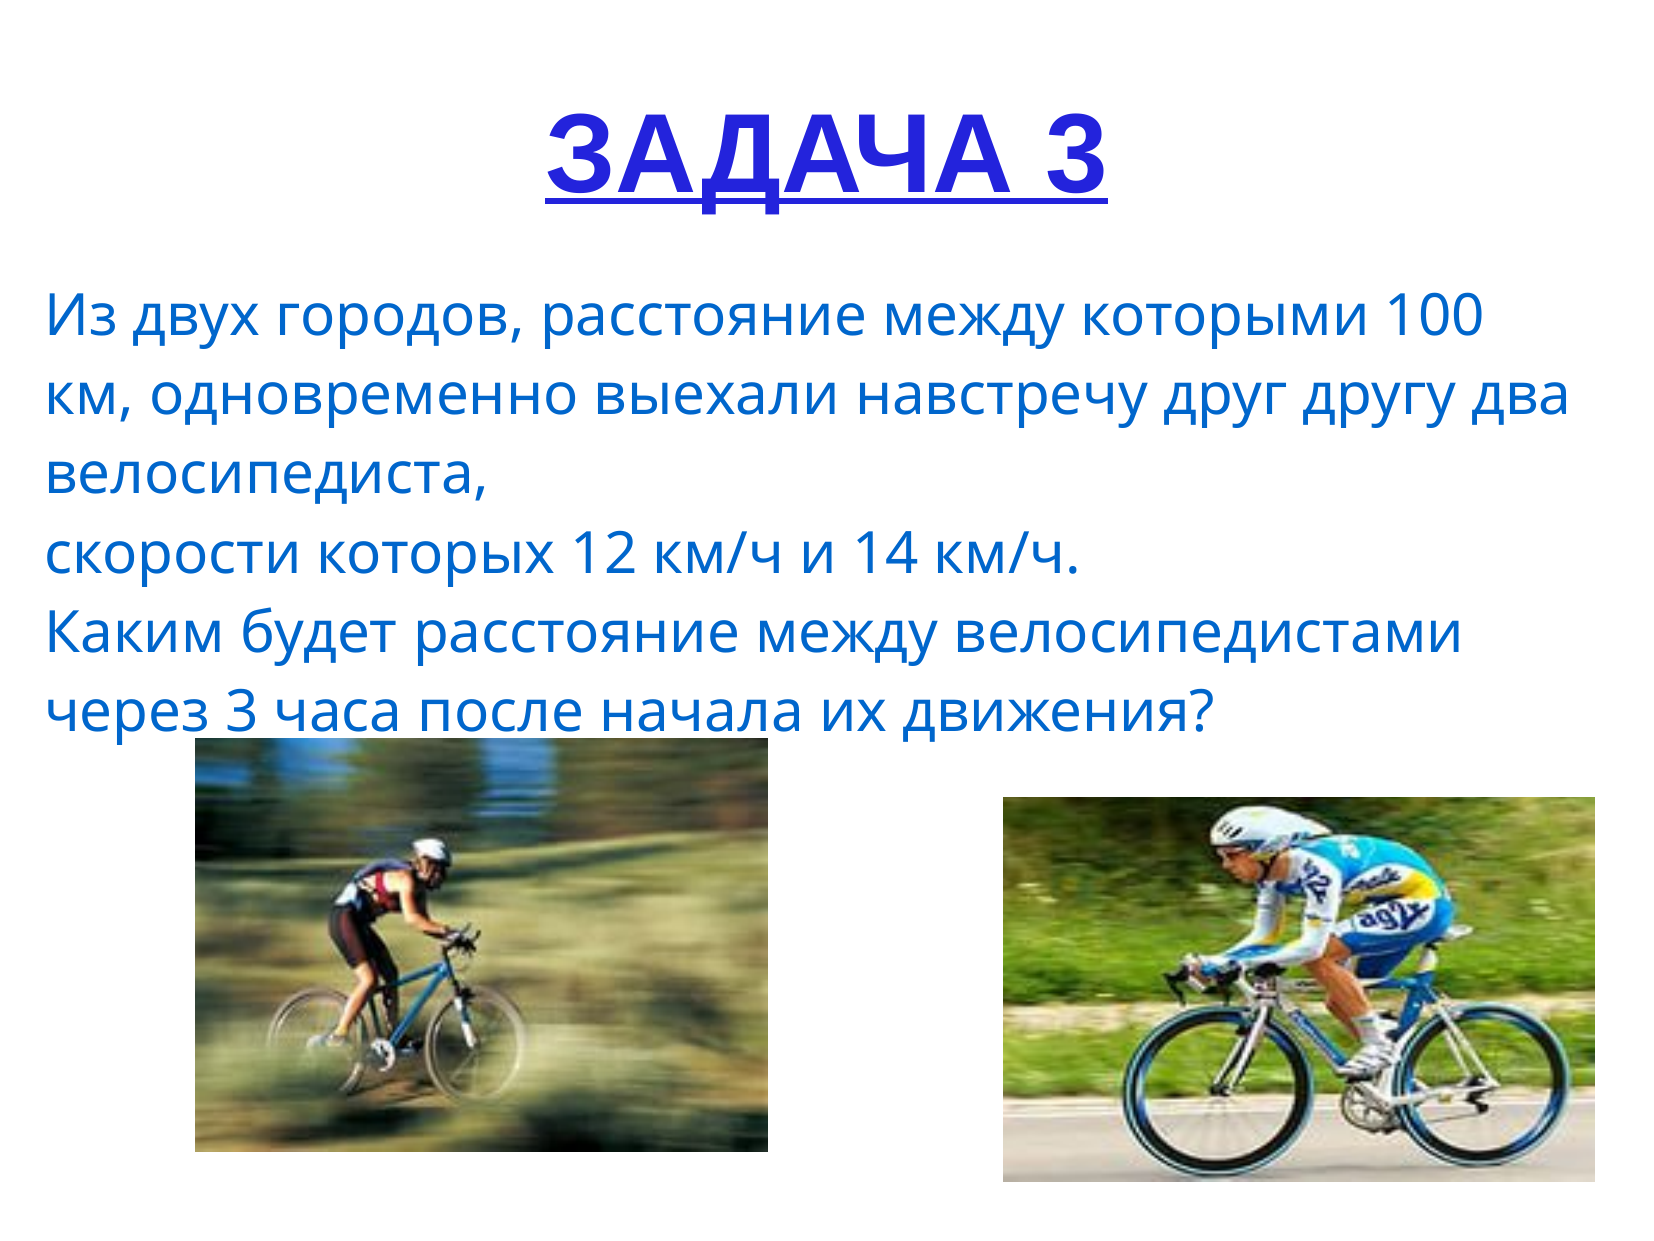

# ЗАДАЧА 3
Из двух городов, расстояние между которыми 100 км, одновременно выехали навстречу друг другу два велосипедиста,
скорости которых 12 км/ч и 14 км/ч.
Каким будет расстояние между велосипедистами через 3 часа после начала их движения?